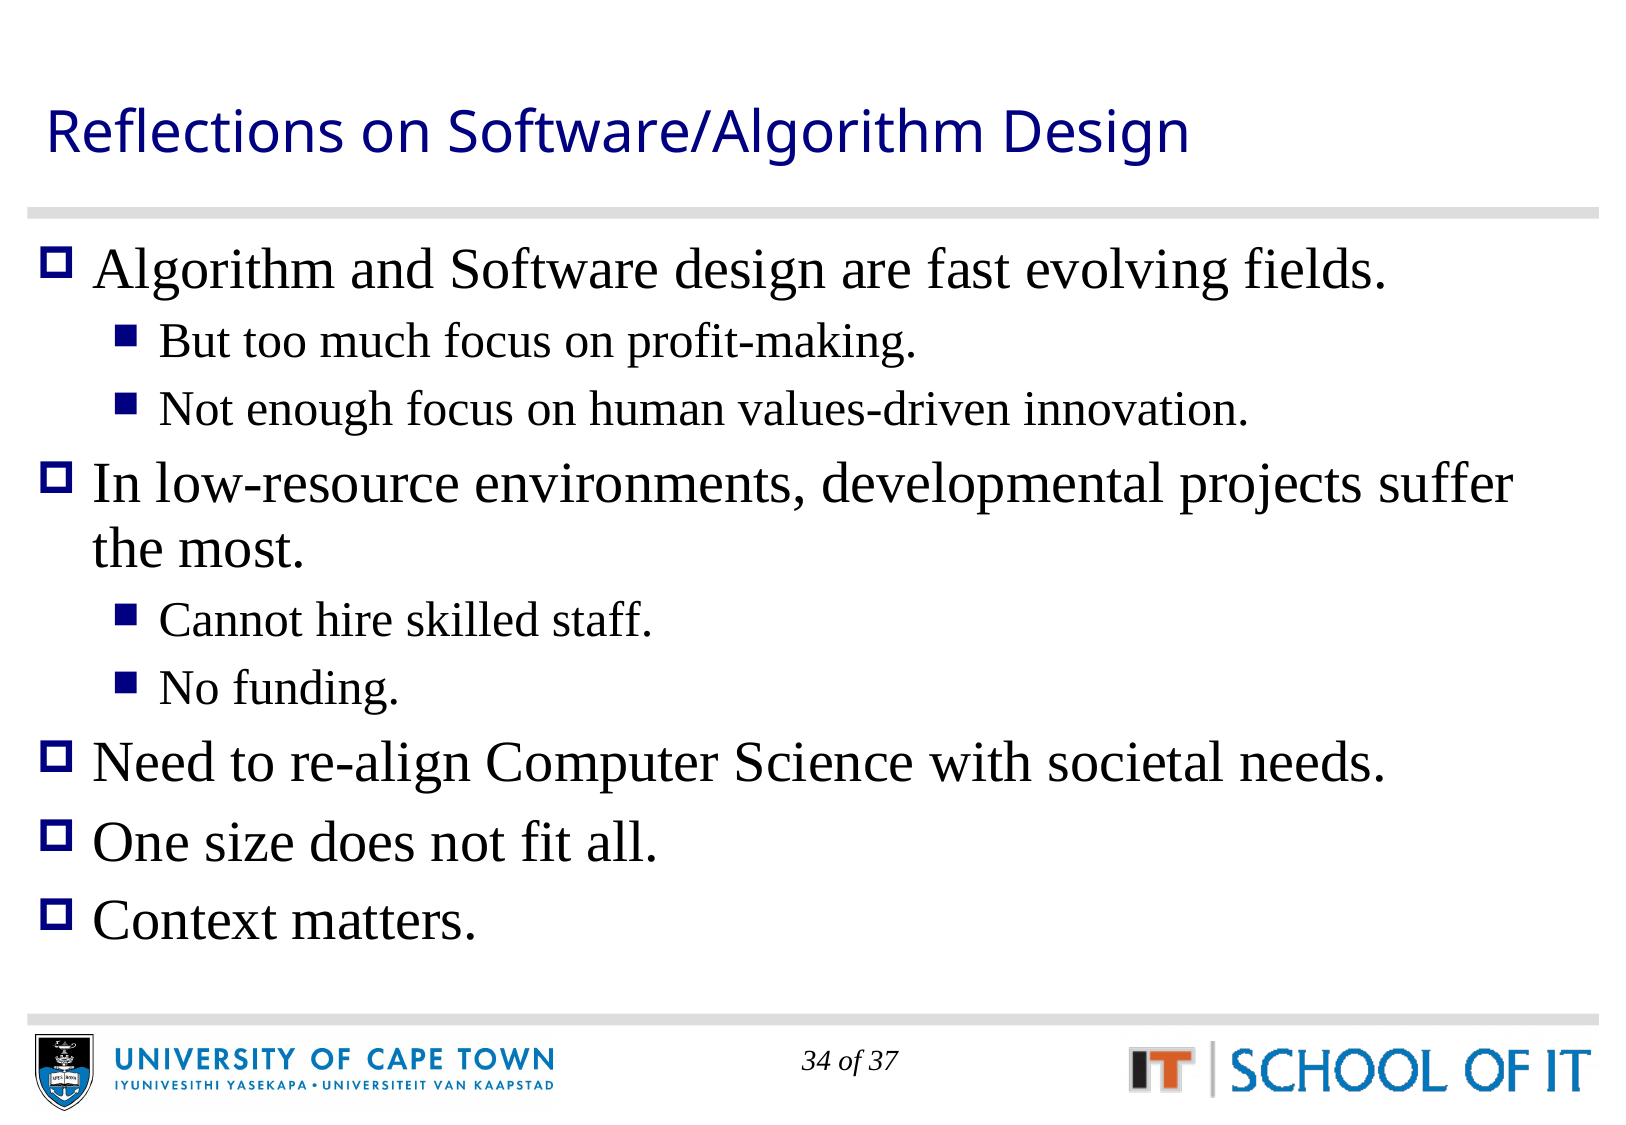

# Reflections on Software/Algorithm Design
Algorithm and Software design are fast evolving fields.
But too much focus on profit-making.
Not enough focus on human values-driven innovation.
In low-resource environments, developmental projects suffer the most.
Cannot hire skilled staff.
No funding.
Need to re-align Computer Science with societal needs.
One size does not fit all.
Context matters.
34